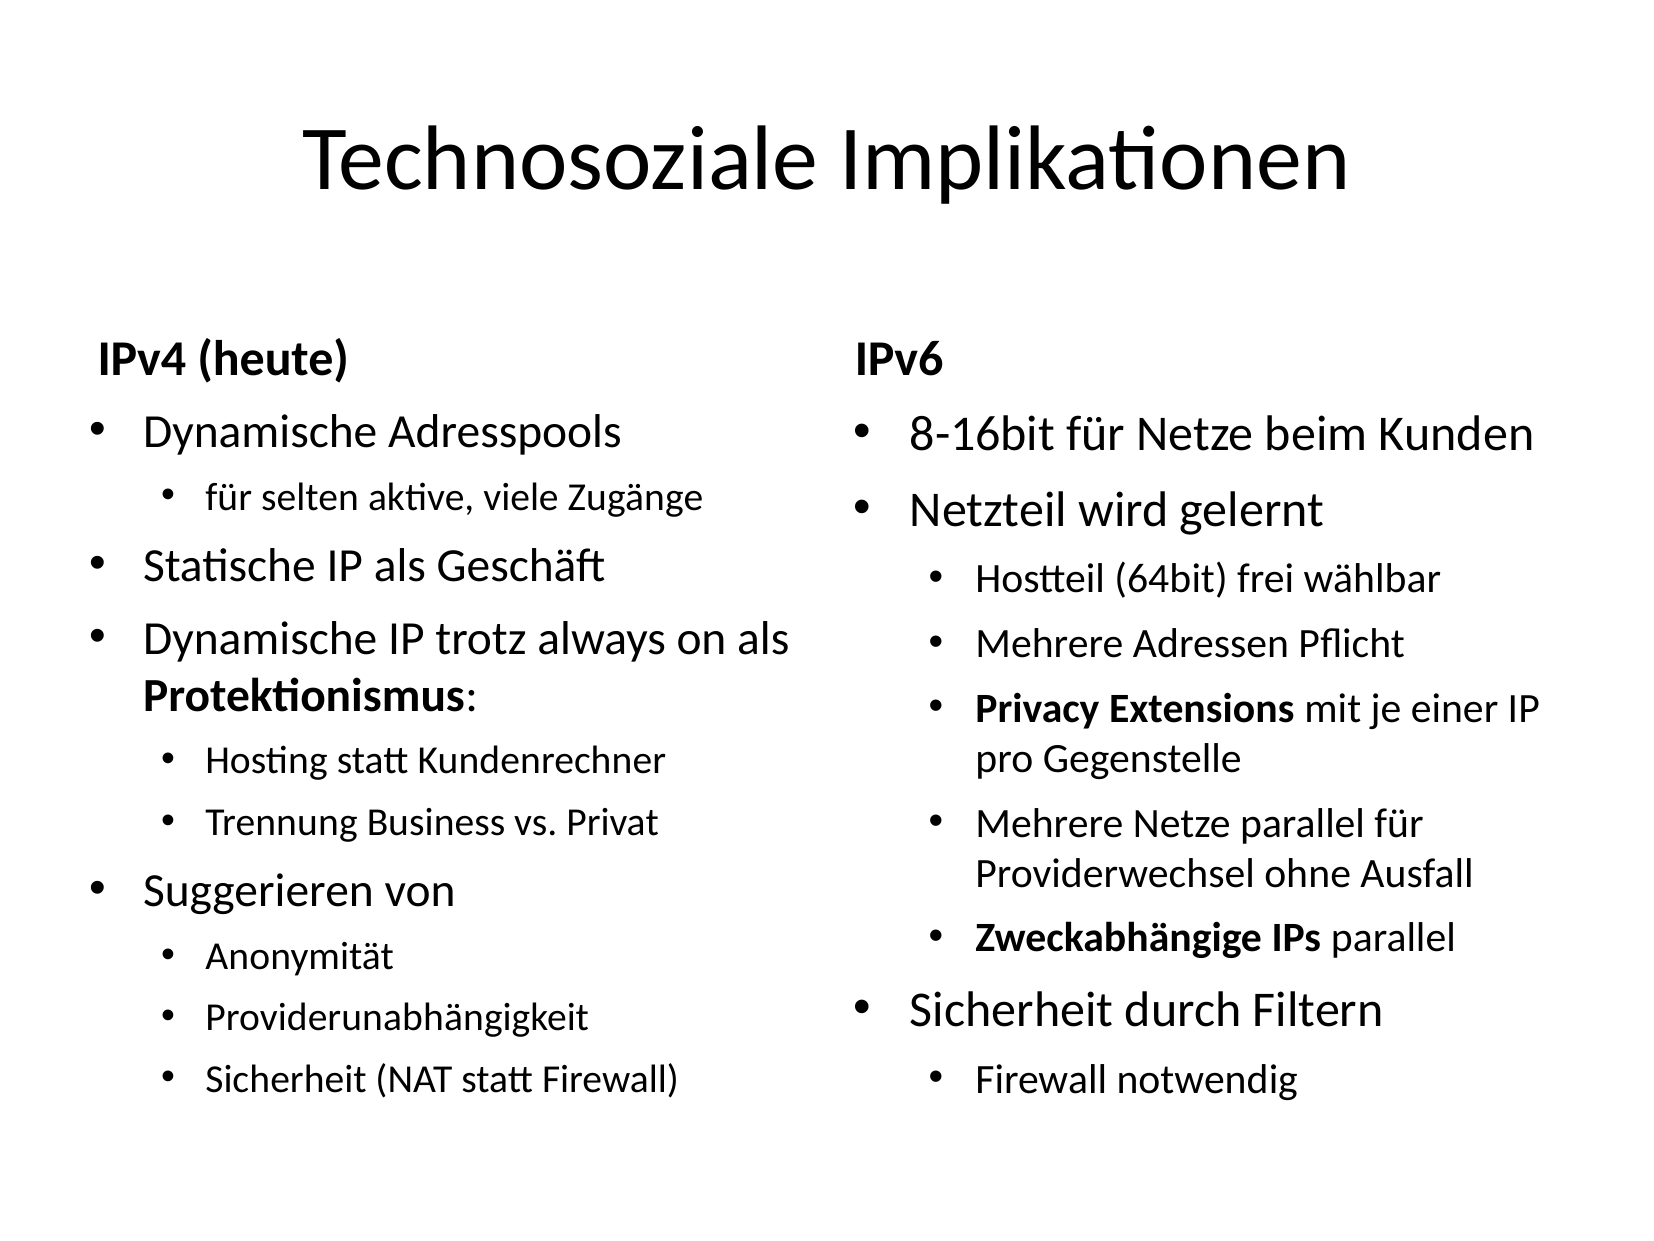

# Technosoziale Implikationen
IPv4 (heute)
IPv6
Dynamische Adresspools
für selten aktive, viele Zugänge
Statische IP als Geschäft
Dynamische IP trotz always on als Protektionismus:
Hosting statt Kundenrechner
Trennung Business vs. Privat
Suggerieren von
Anonymität
Providerunabhängigkeit
Sicherheit (NAT statt Firewall)
8-16bit für Netze beim Kunden
Netzteil wird gelernt
Hostteil (64bit) frei wählbar
Mehrere Adressen Pflicht
Privacy Extensions mit je einer IP pro Gegenstelle
Mehrere Netze parallel für Providerwechsel ohne Ausfall
Zweckabhängige IPs parallel
Sicherheit durch Filtern
Firewall notwendig